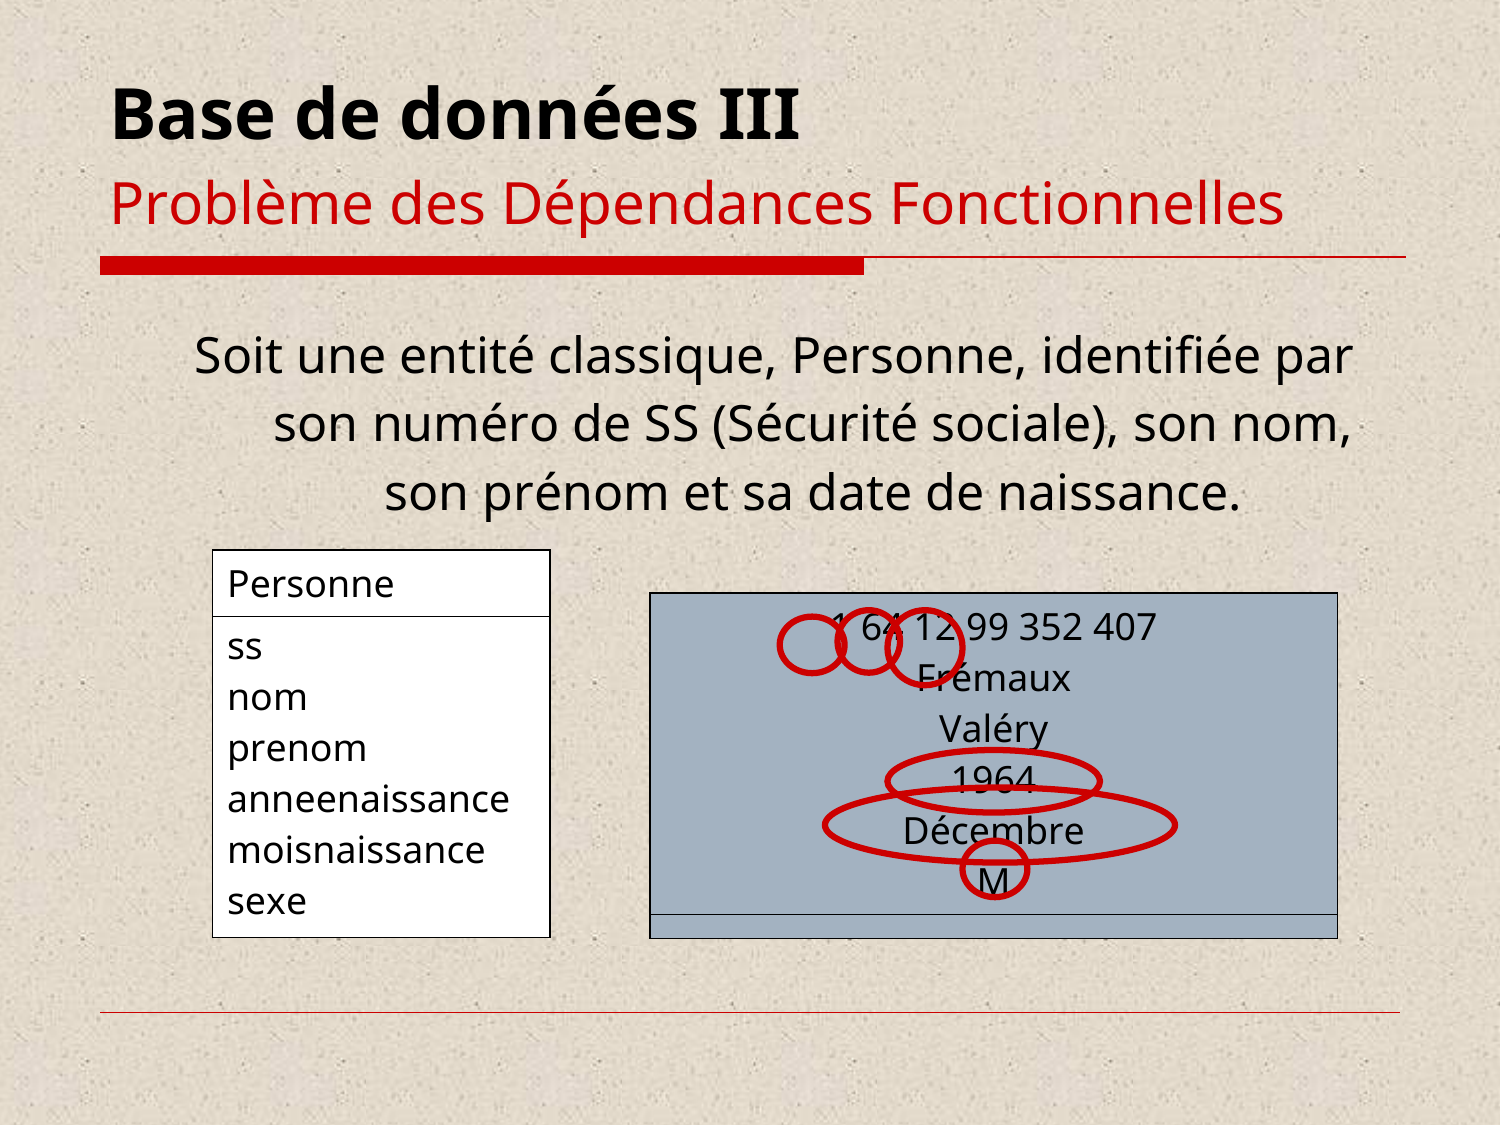

Base de données III
Problème des Dépendances Fonctionnelles
# Soit une entité classique, Personne, identifiée par son numéro de SS (Sécurité sociale), son nom, son prénom et sa date de naissance.
Personne
1 64 12 99 352 407
Frémaux
Valéry
1964
Décembre
M
ss
nom
prenom
anneenaissance
moisnaissance
sexe